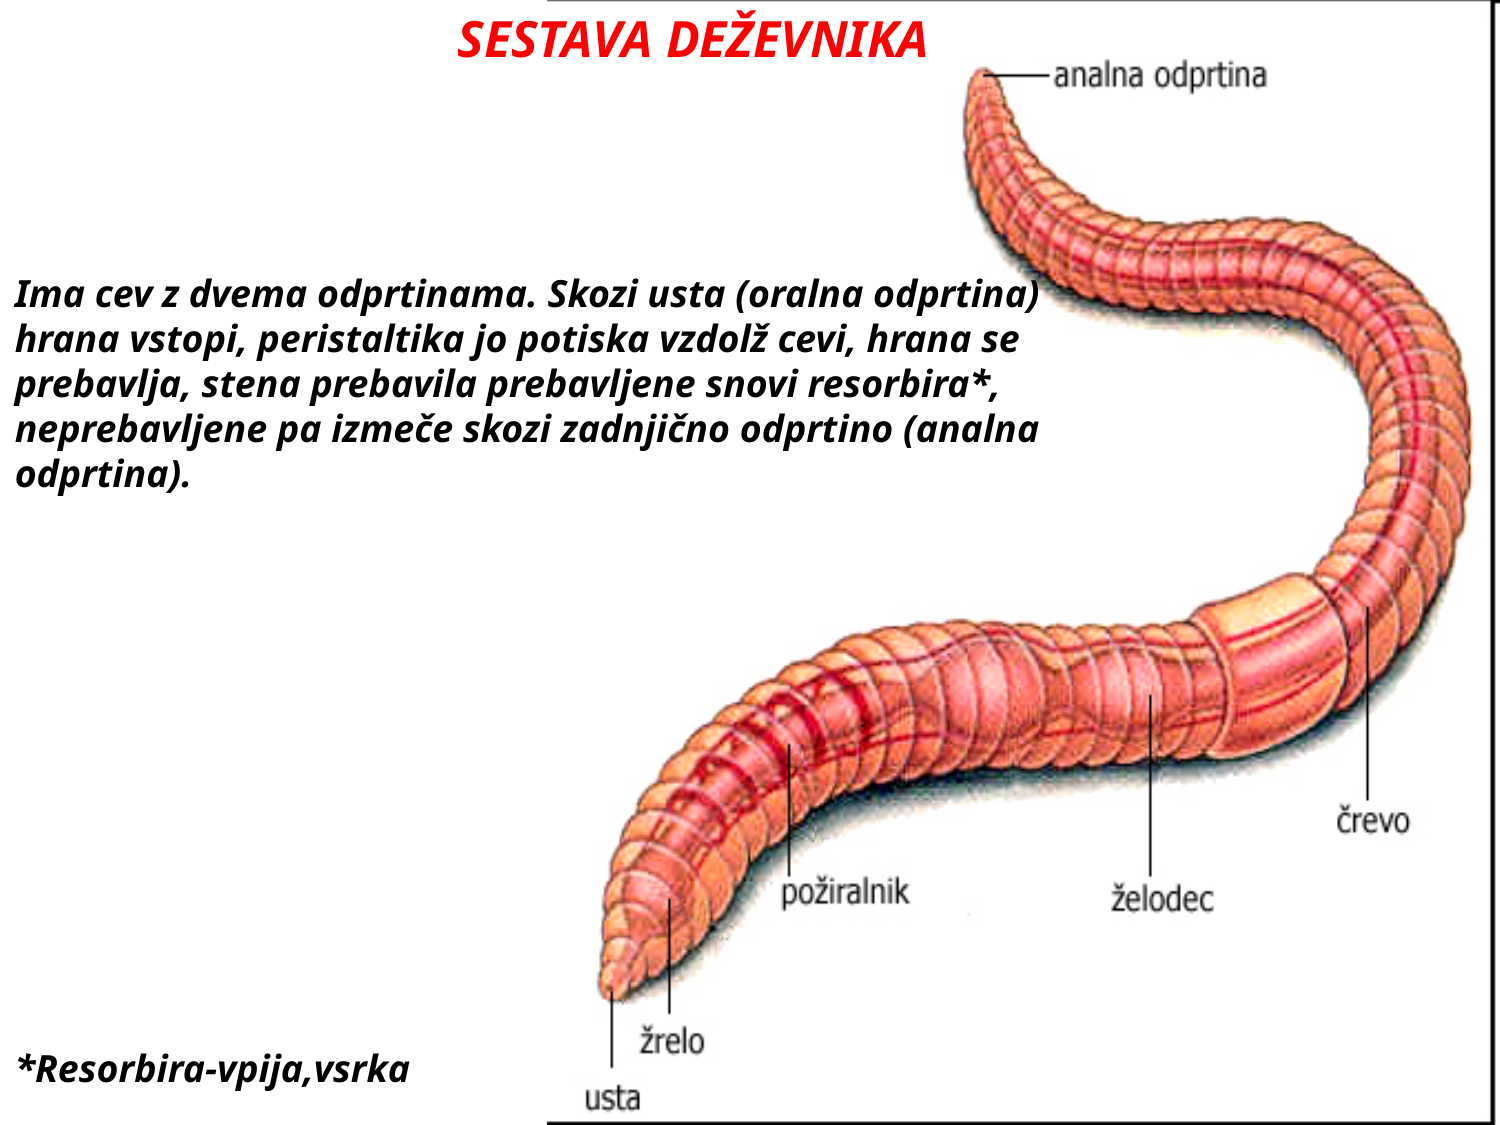

SESTAVA DEŽEVNIKA
Ima cev z dvema odprtinama. Skozi usta (oralna odprtina) hrana vstopi, peristaltika jo potiska vzdolž cevi, hrana se prebavlja, stena prebavila prebavljene snovi resorbira*, neprebavljene pa izmeče skozi zadnjično odprtino (analna odprtina).
*Resorbira-vpija,vsrka